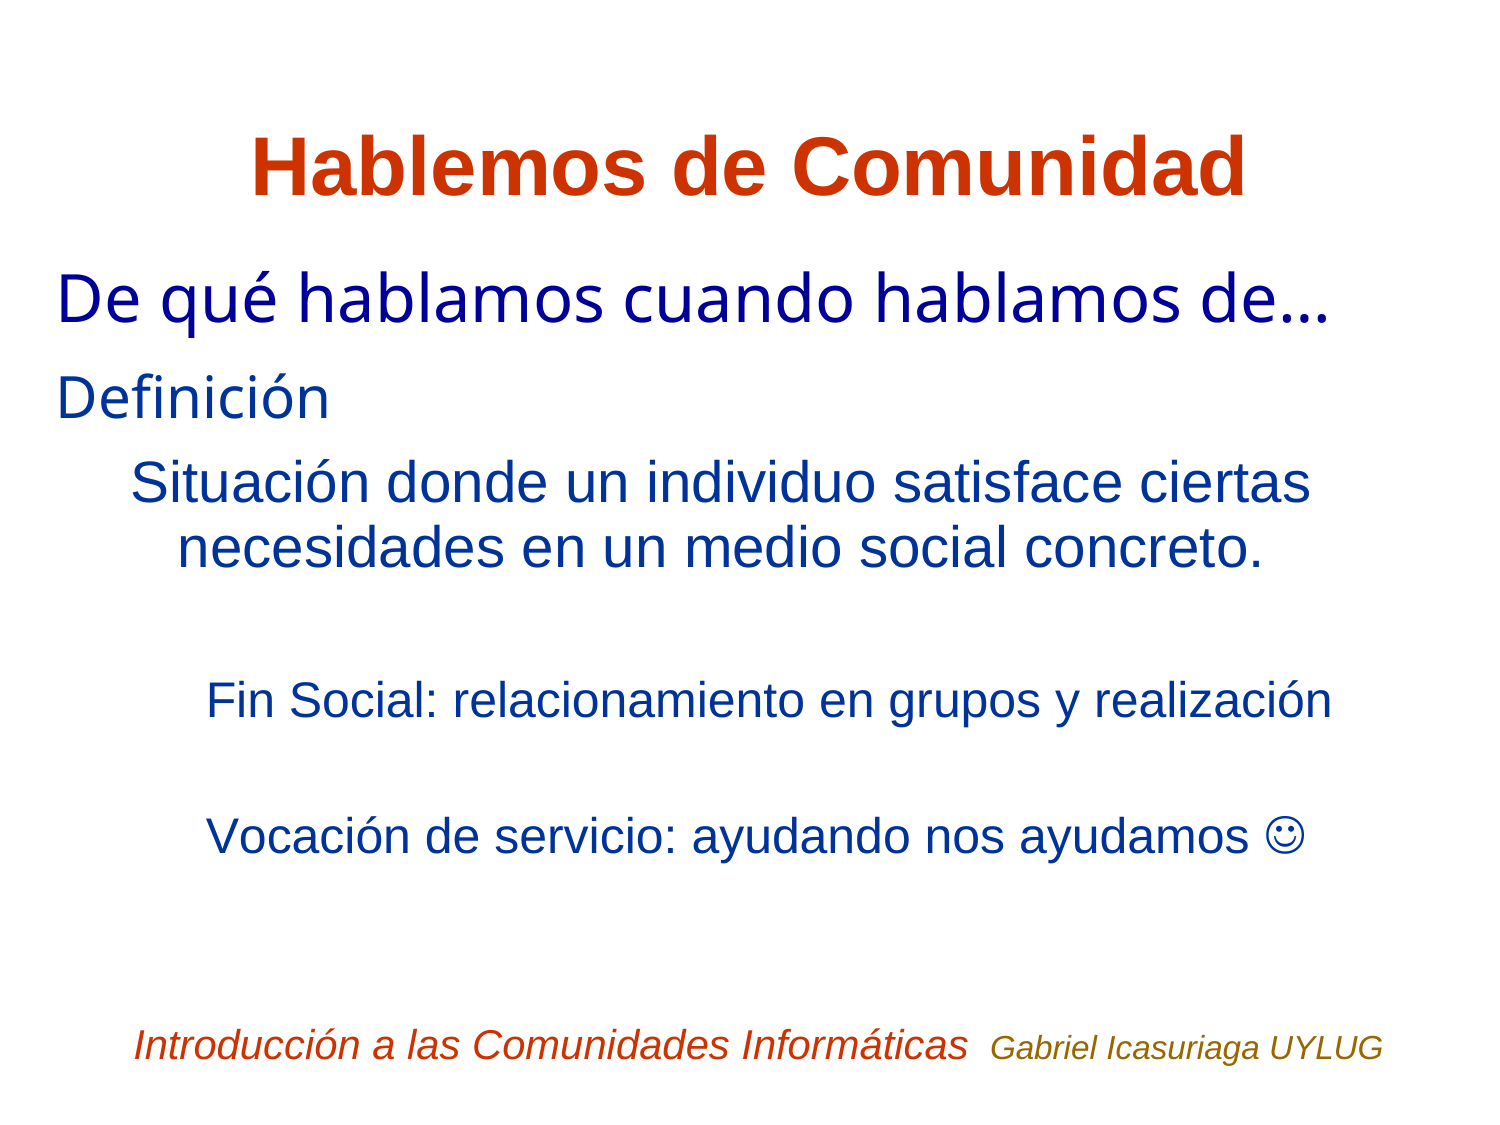

# Hablemos de Comunidad
De qué hablamos cuando hablamos de…
Definición
Situación donde un individuo satisface ciertas necesidades en un medio social concreto.
Fin Social: relacionamiento en grupos y realización
Vocación de servicio: ayudando nos ayudamos 
Introducción a las Comunidades Informáticas Gabriel Icasuriaga UYLUG